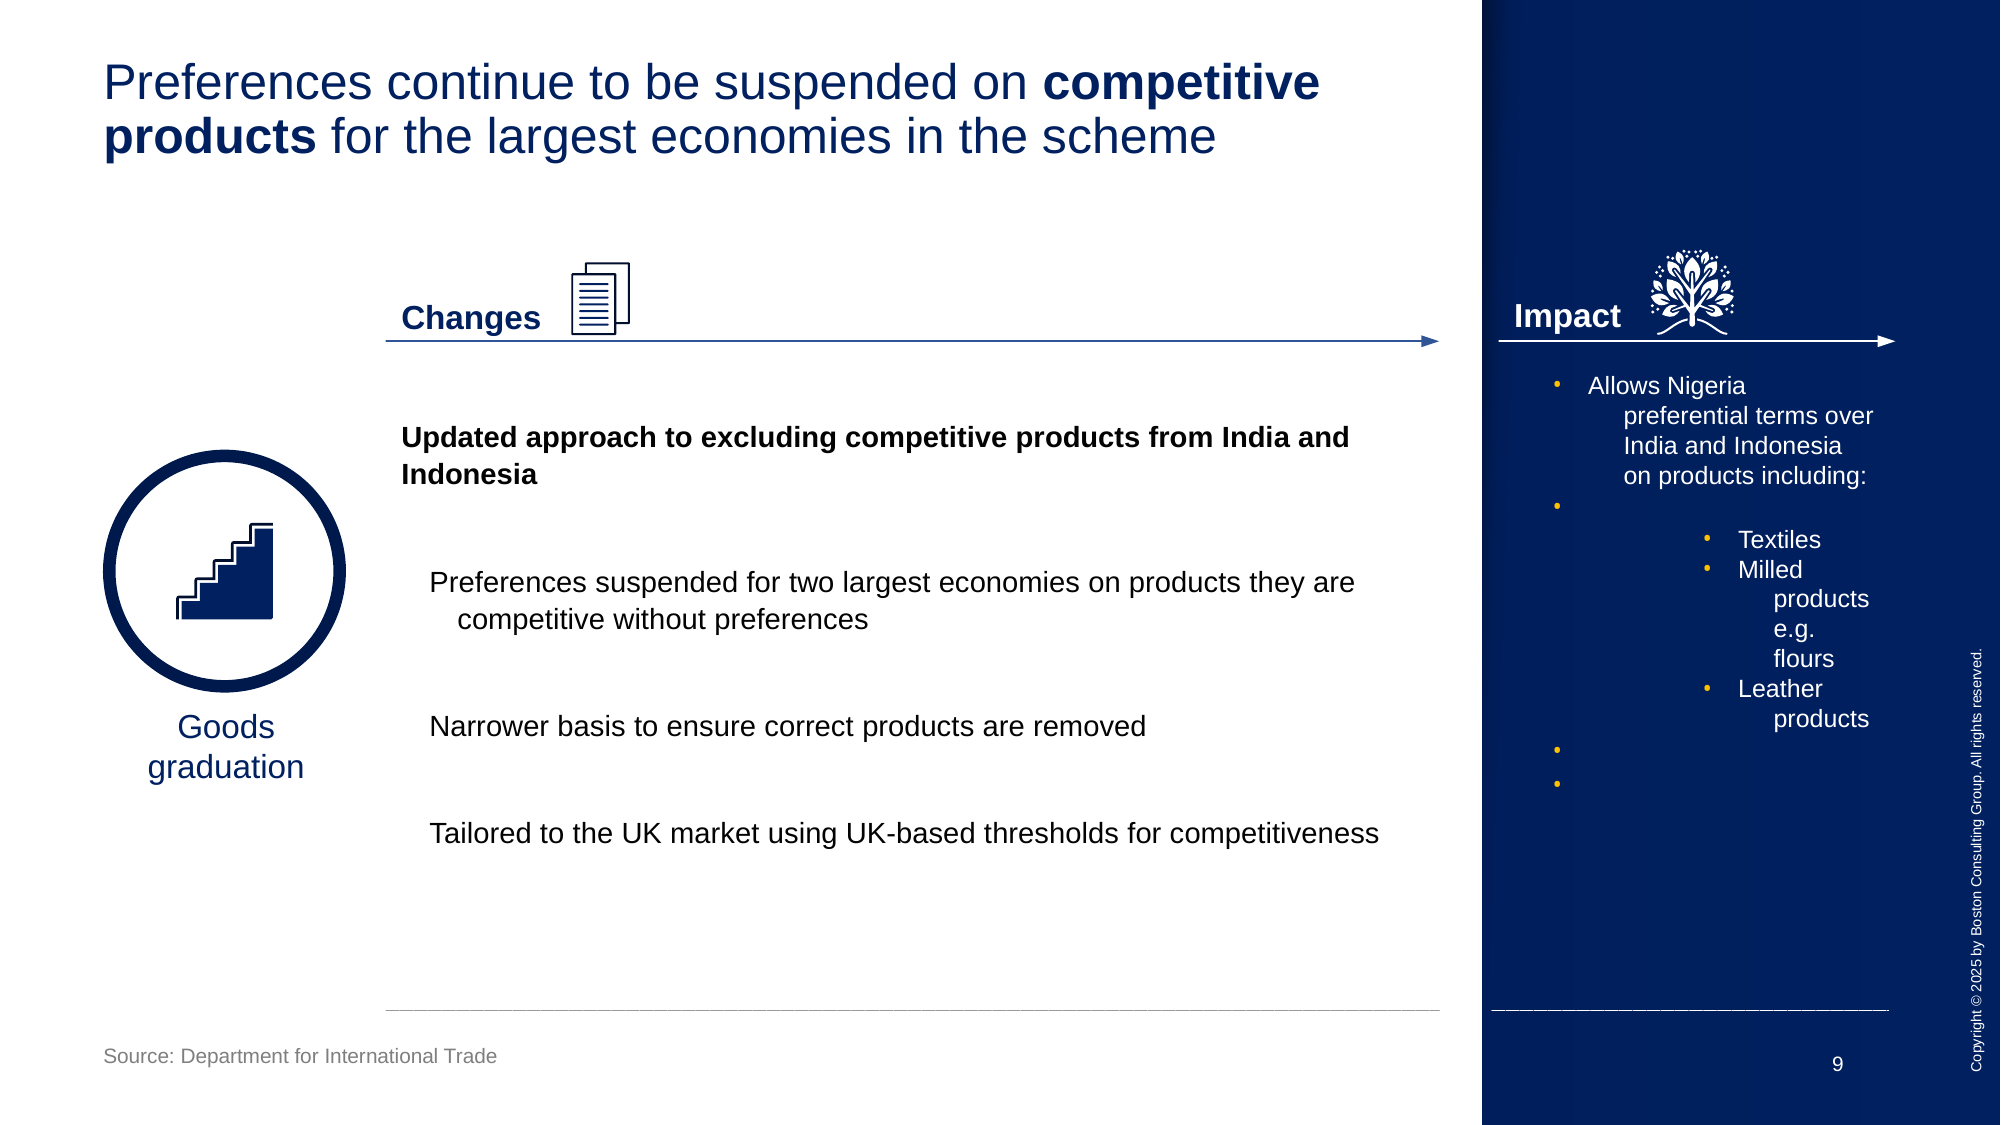

# Preferences continue to be suspended on competitive products for the largest economies in the scheme
Impact
Changes
Allows Nigeria preferential terms over India and Indonesia on products including:
Textiles
Milled products e.g. flours
Leather products
Updated approach to excluding competitive products from India and Indonesia
Preferences suspended for two largest economies on products they are competitive without preferences
Narrower basis to ensure correct products are removed
Tailored to the UK market using UK-based thresholds for competitiveness
Goods graduation
Source: Department for International Trade